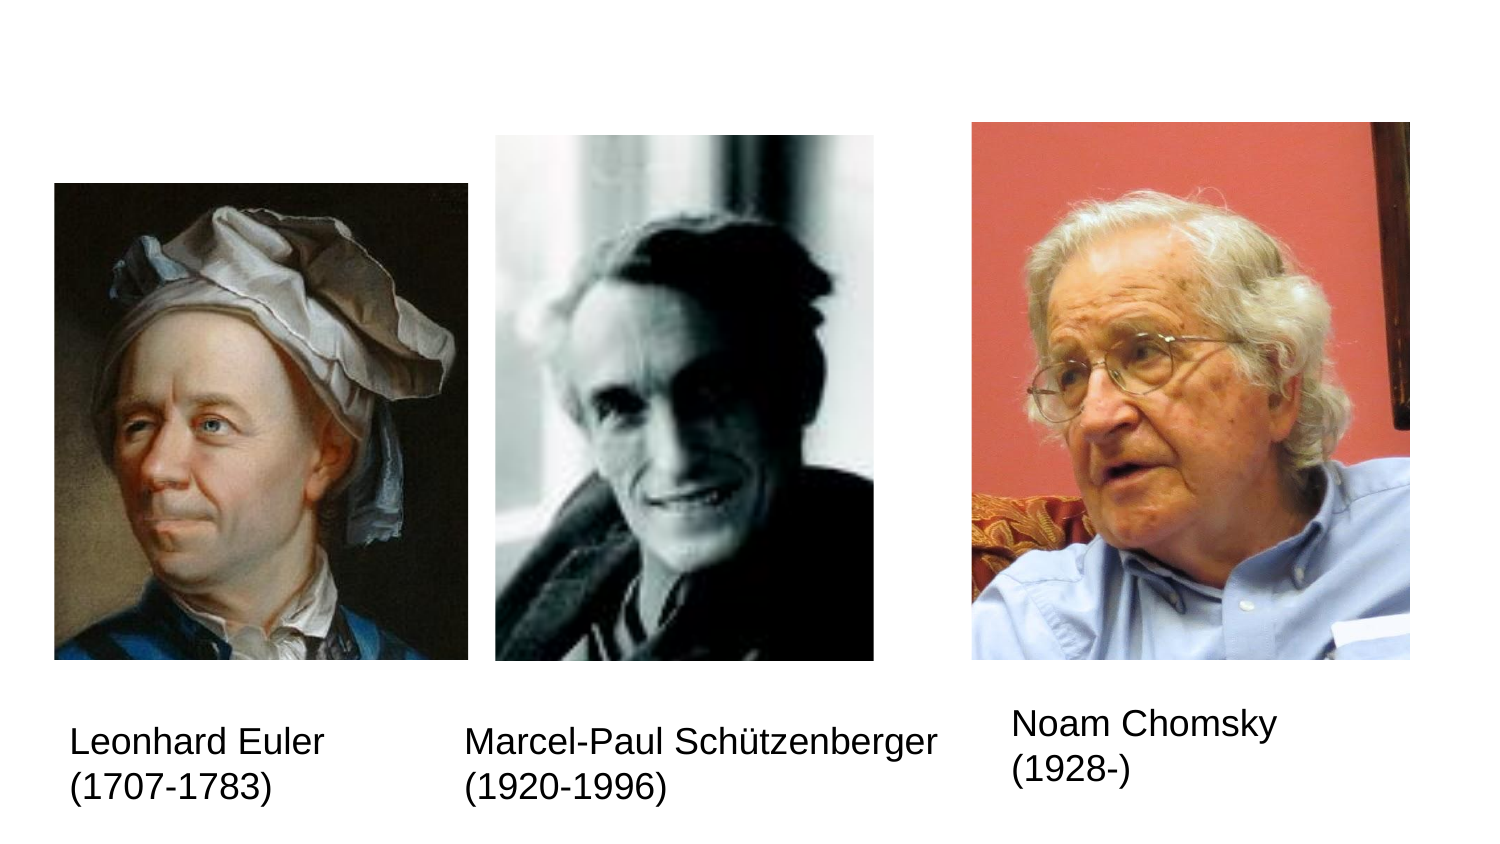

Noam Chomsky
(1928-)
Leonhard Euler
(1707-1783)
Marcel-Paul Schützenberger
(1920-1996)